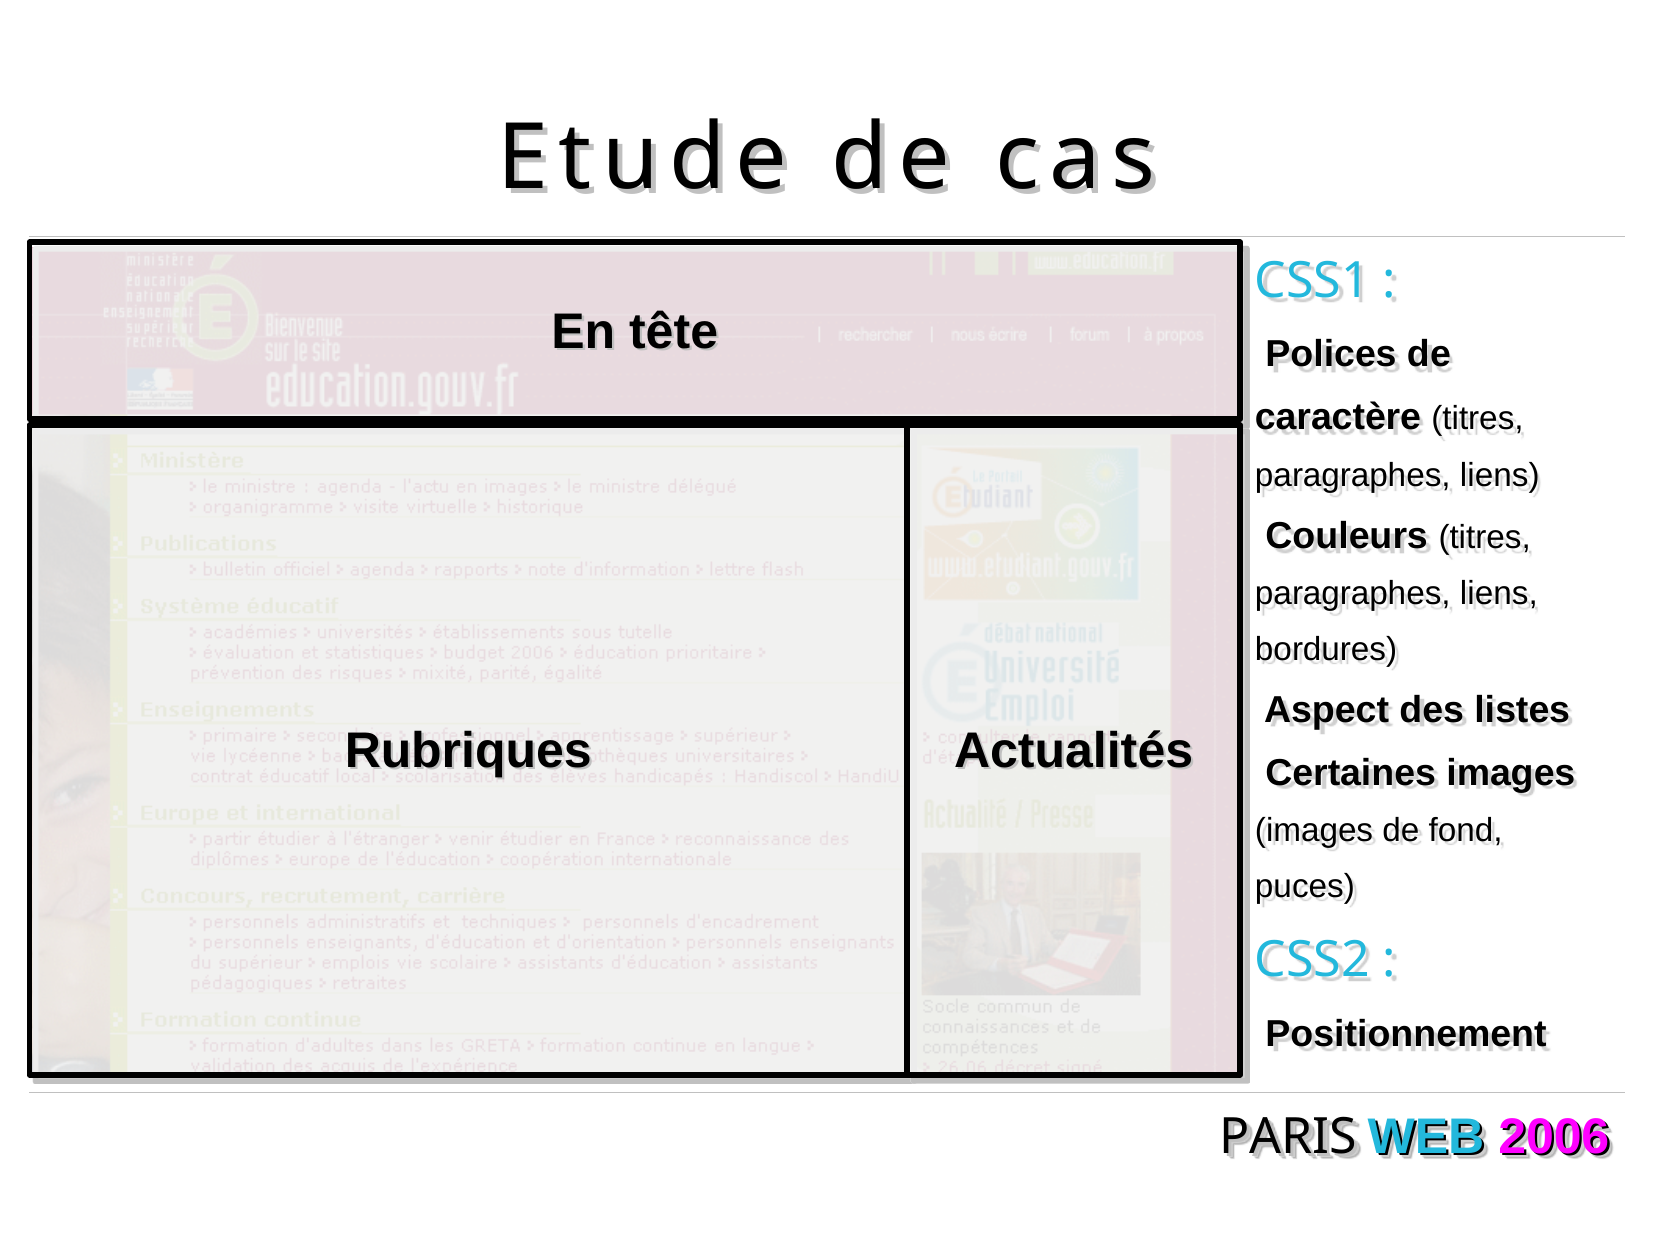

# Etude de cas
CSS1 :
 Polices de caractère (titres, paragraphes, liens)
 Couleurs (titres, paragraphes, liens, bordures)
 Aspect des listes
 Certaines images (images de fond, puces)
En tête
Rubriques
Actualités
CSS2 :
 Positionnement
PARIS WEB 2006